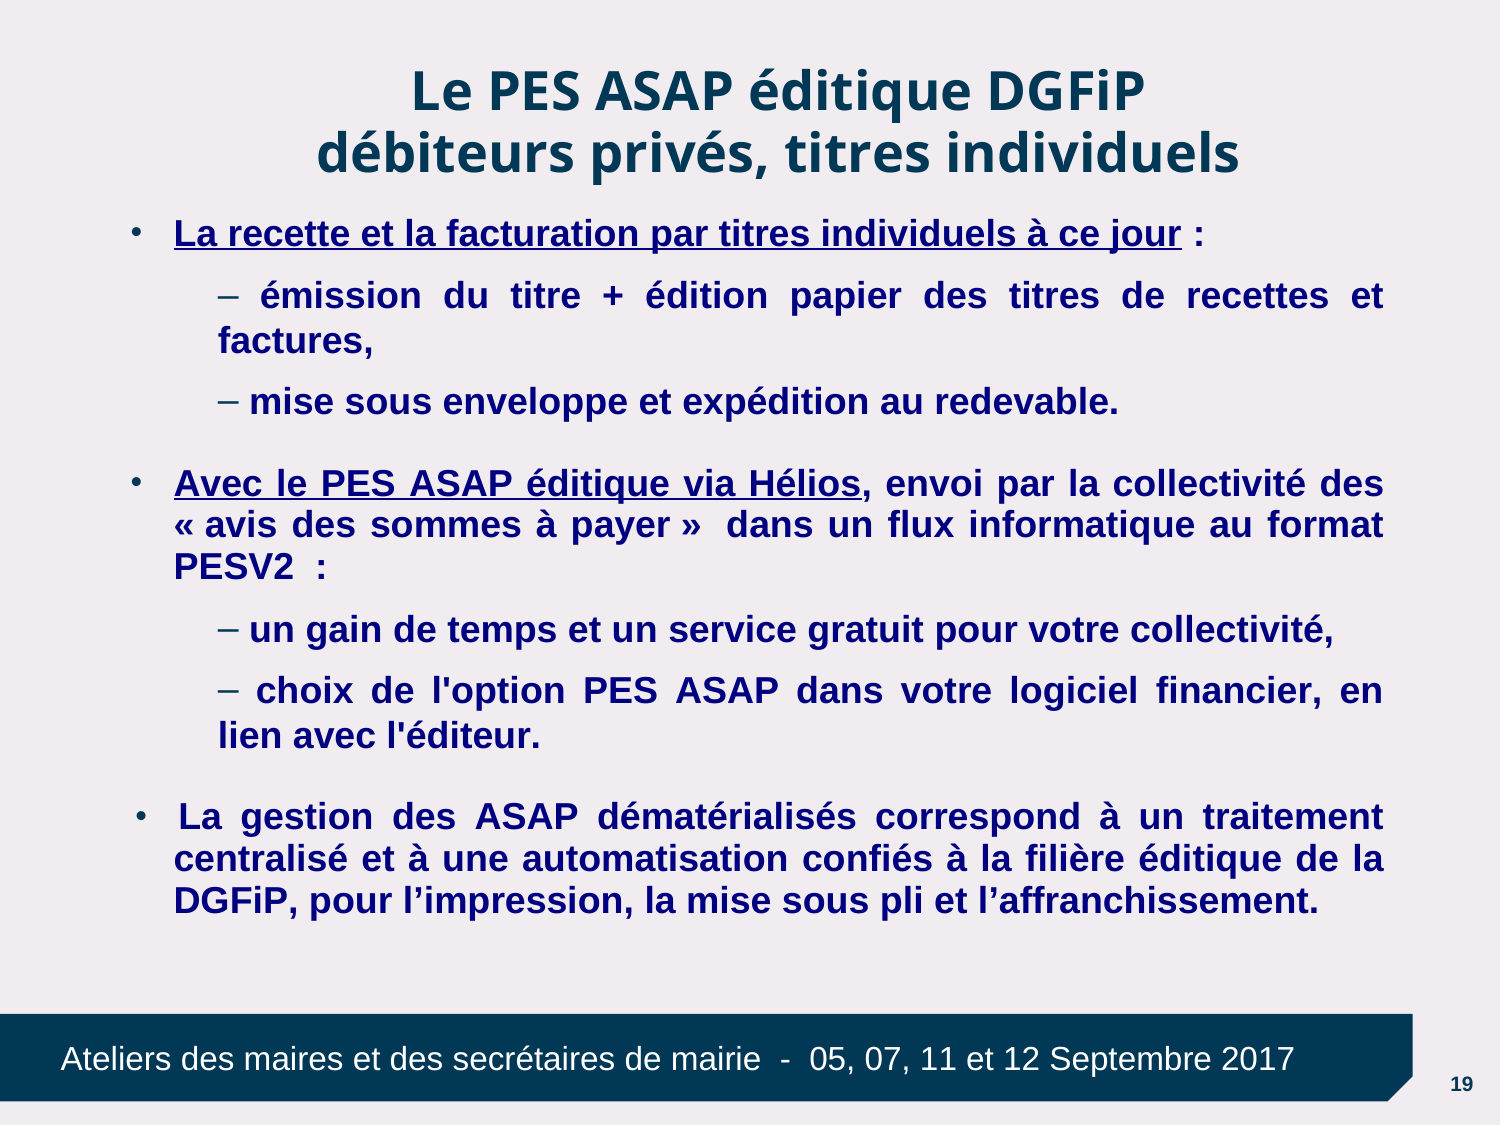

# Le PES ASAP éditique DGFiP débiteurs privés, titres individuels
La recette et la facturation par titres individuels à ce jour :
 émission du titre + édition papier des titres de recettes et factures,
 mise sous enveloppe et expédition au redevable.
Avec le PES ASAP éditique via Hélios, envoi par la collectivité des « avis des sommes à payer »  dans un flux informatique au format PESV2  :
 un gain de temps et un service gratuit pour votre collectivité,
 choix de l'option PES ASAP dans votre logiciel financier, en lien avec l'éditeur.
La gestion des ASAP dématérialisés correspond à un traitement centralisé et à une automatisation confiés à la filière éditique de la DGFiP, pour l’impression, la mise sous pli et l’affranchissement.